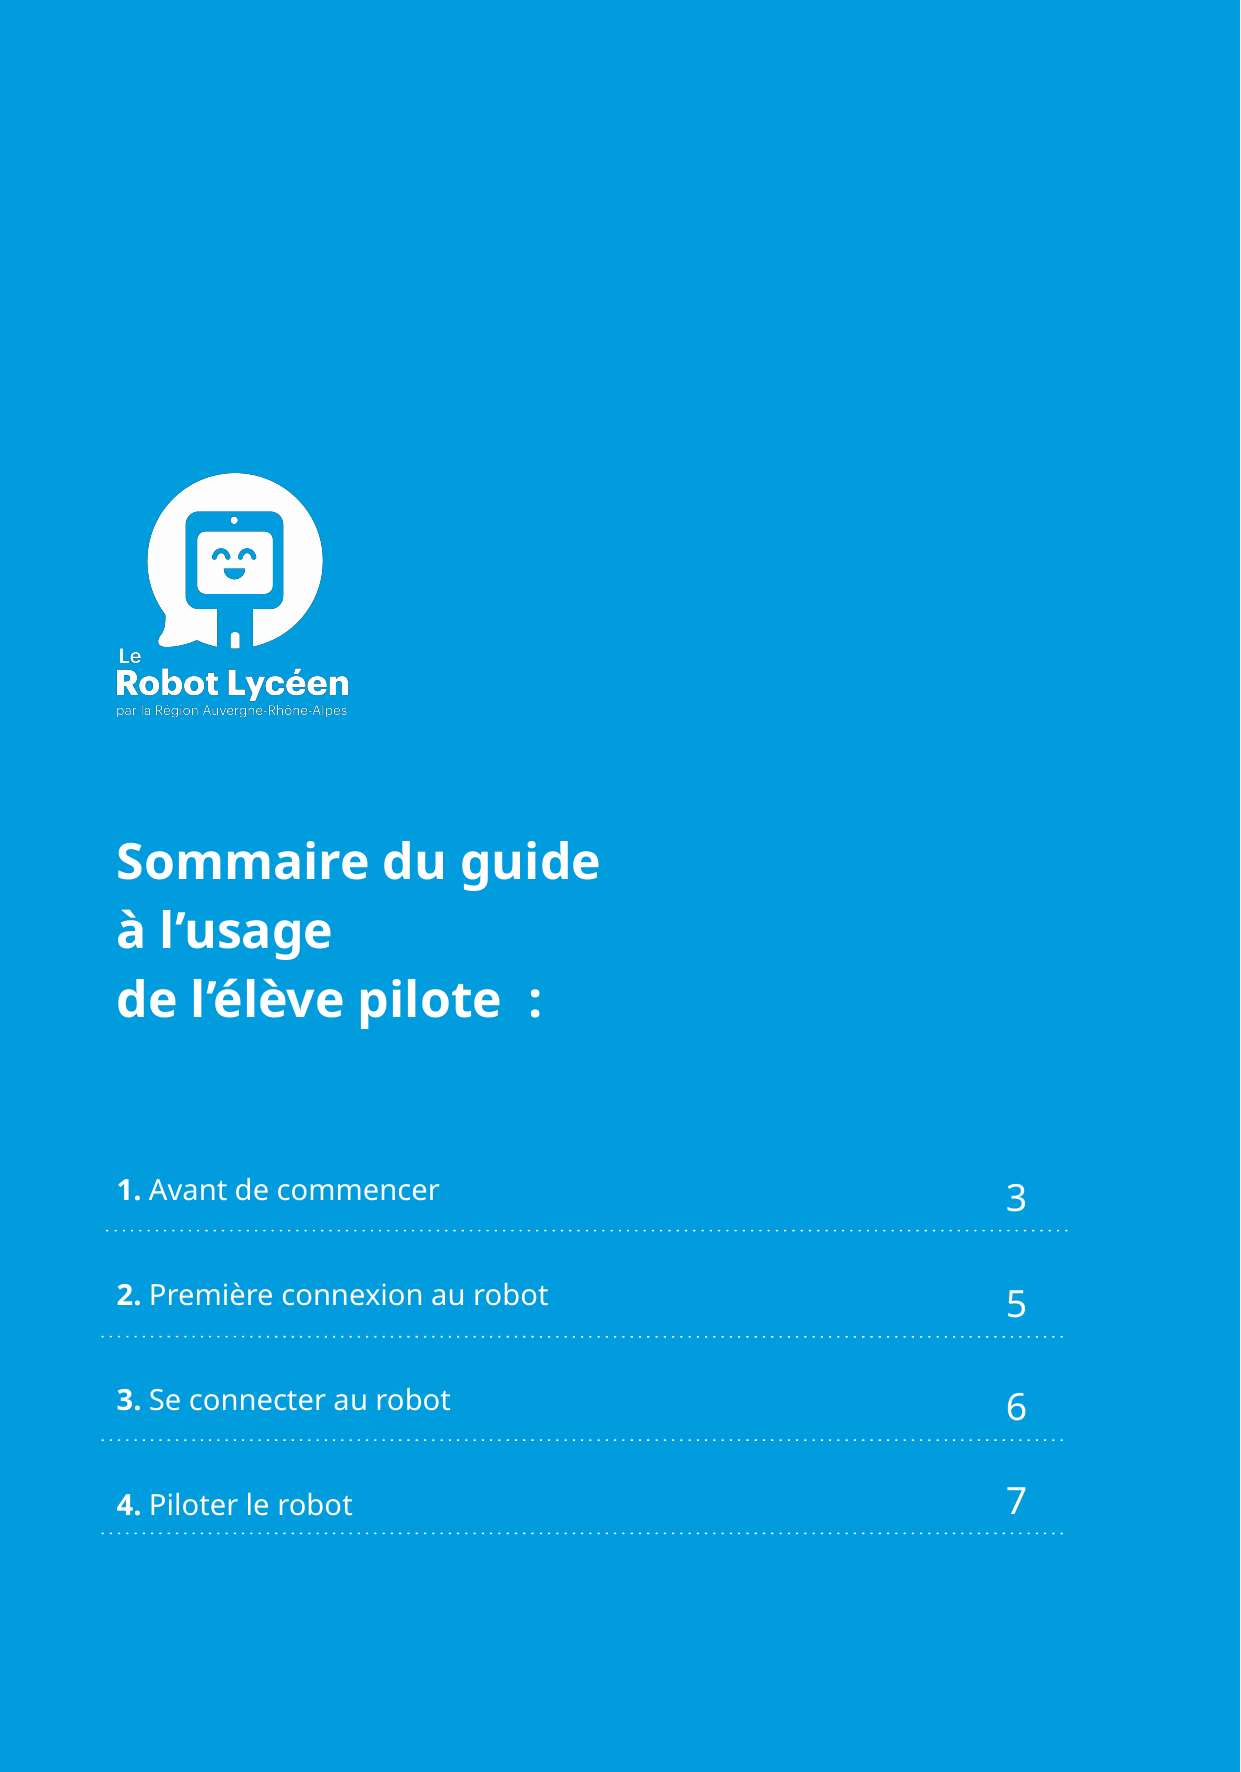

Sommaire du guide
à l’usage
de l’élève pilote :
1. Avant de commencer
2. Première connexion au robot
3. Se connecter au robot
4. Piloter le robot
3
5
6
7